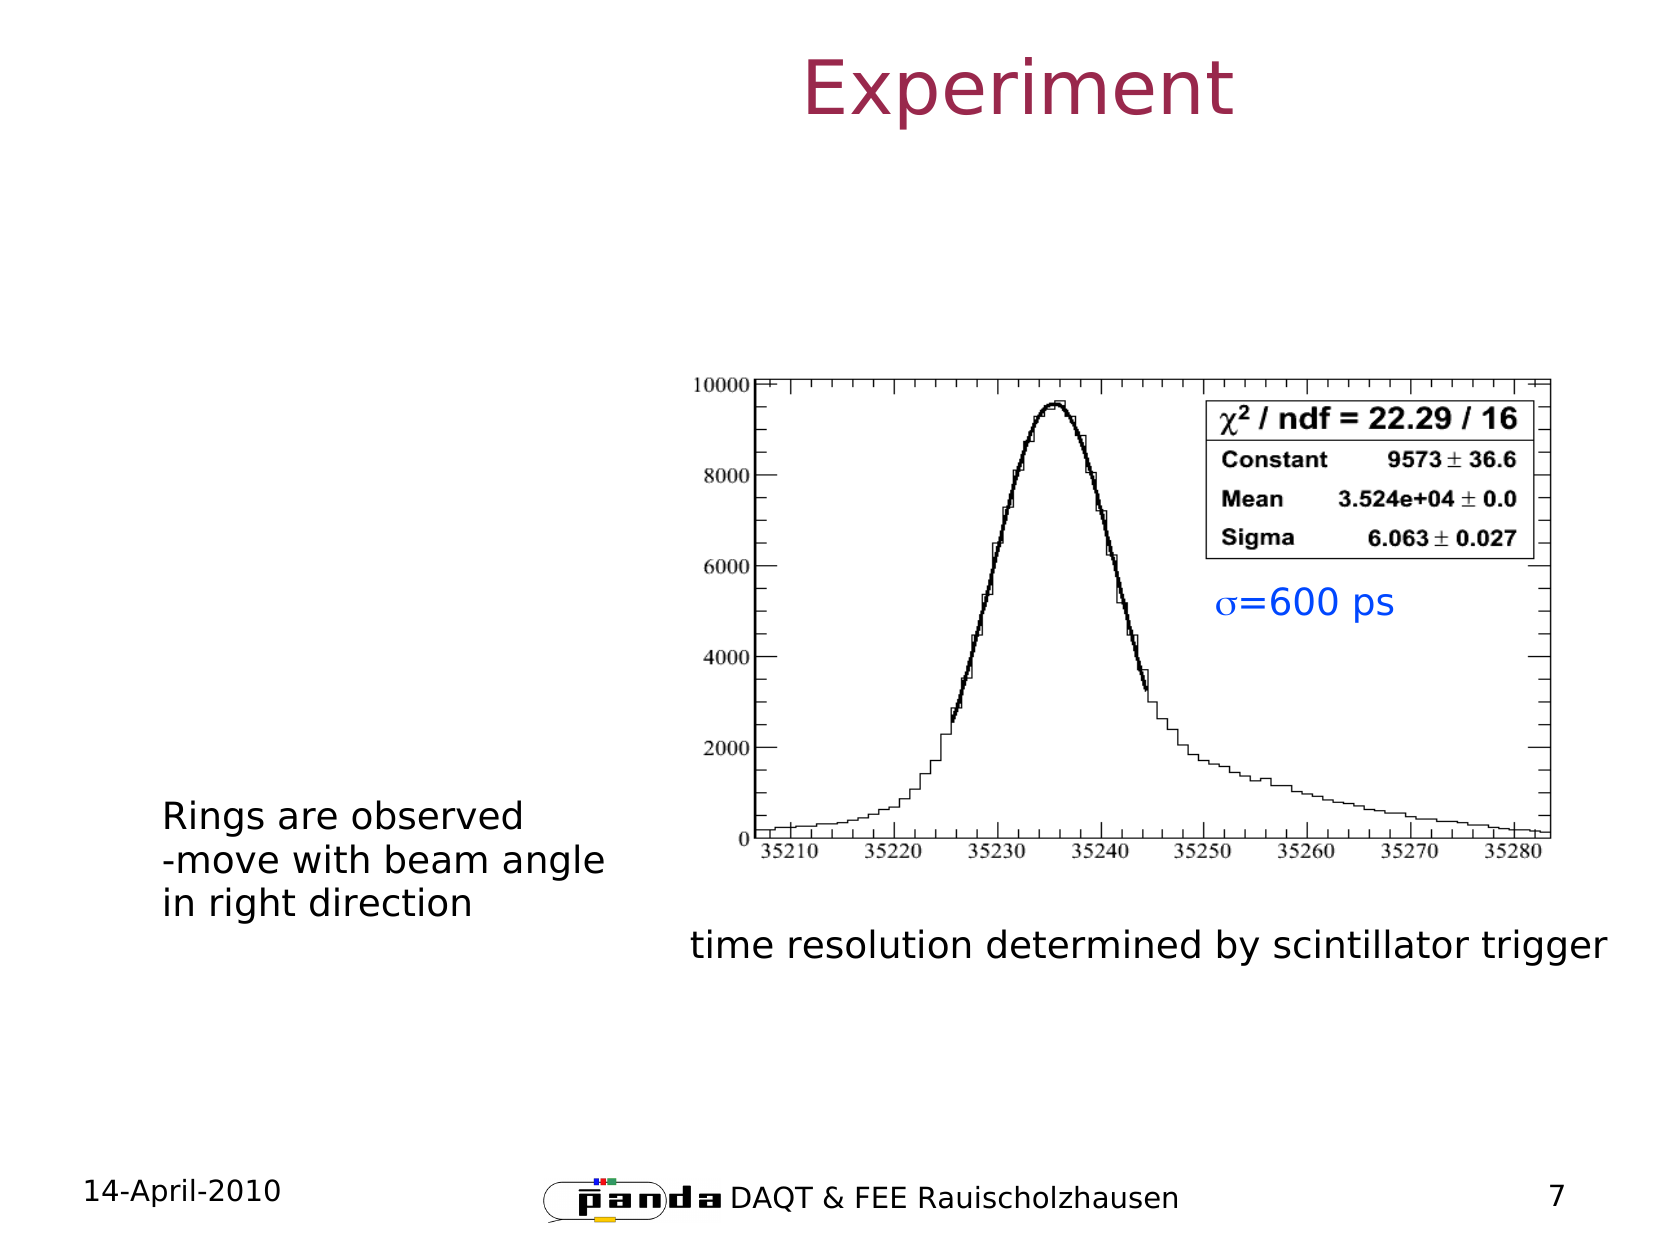

# Experiment
s=600 ps
Rings are observed
-move with beam angle
in right direction
time resolution determined by scintillator trigger
14-April-2010
7
DAQT & FEE Rauischolzhausen